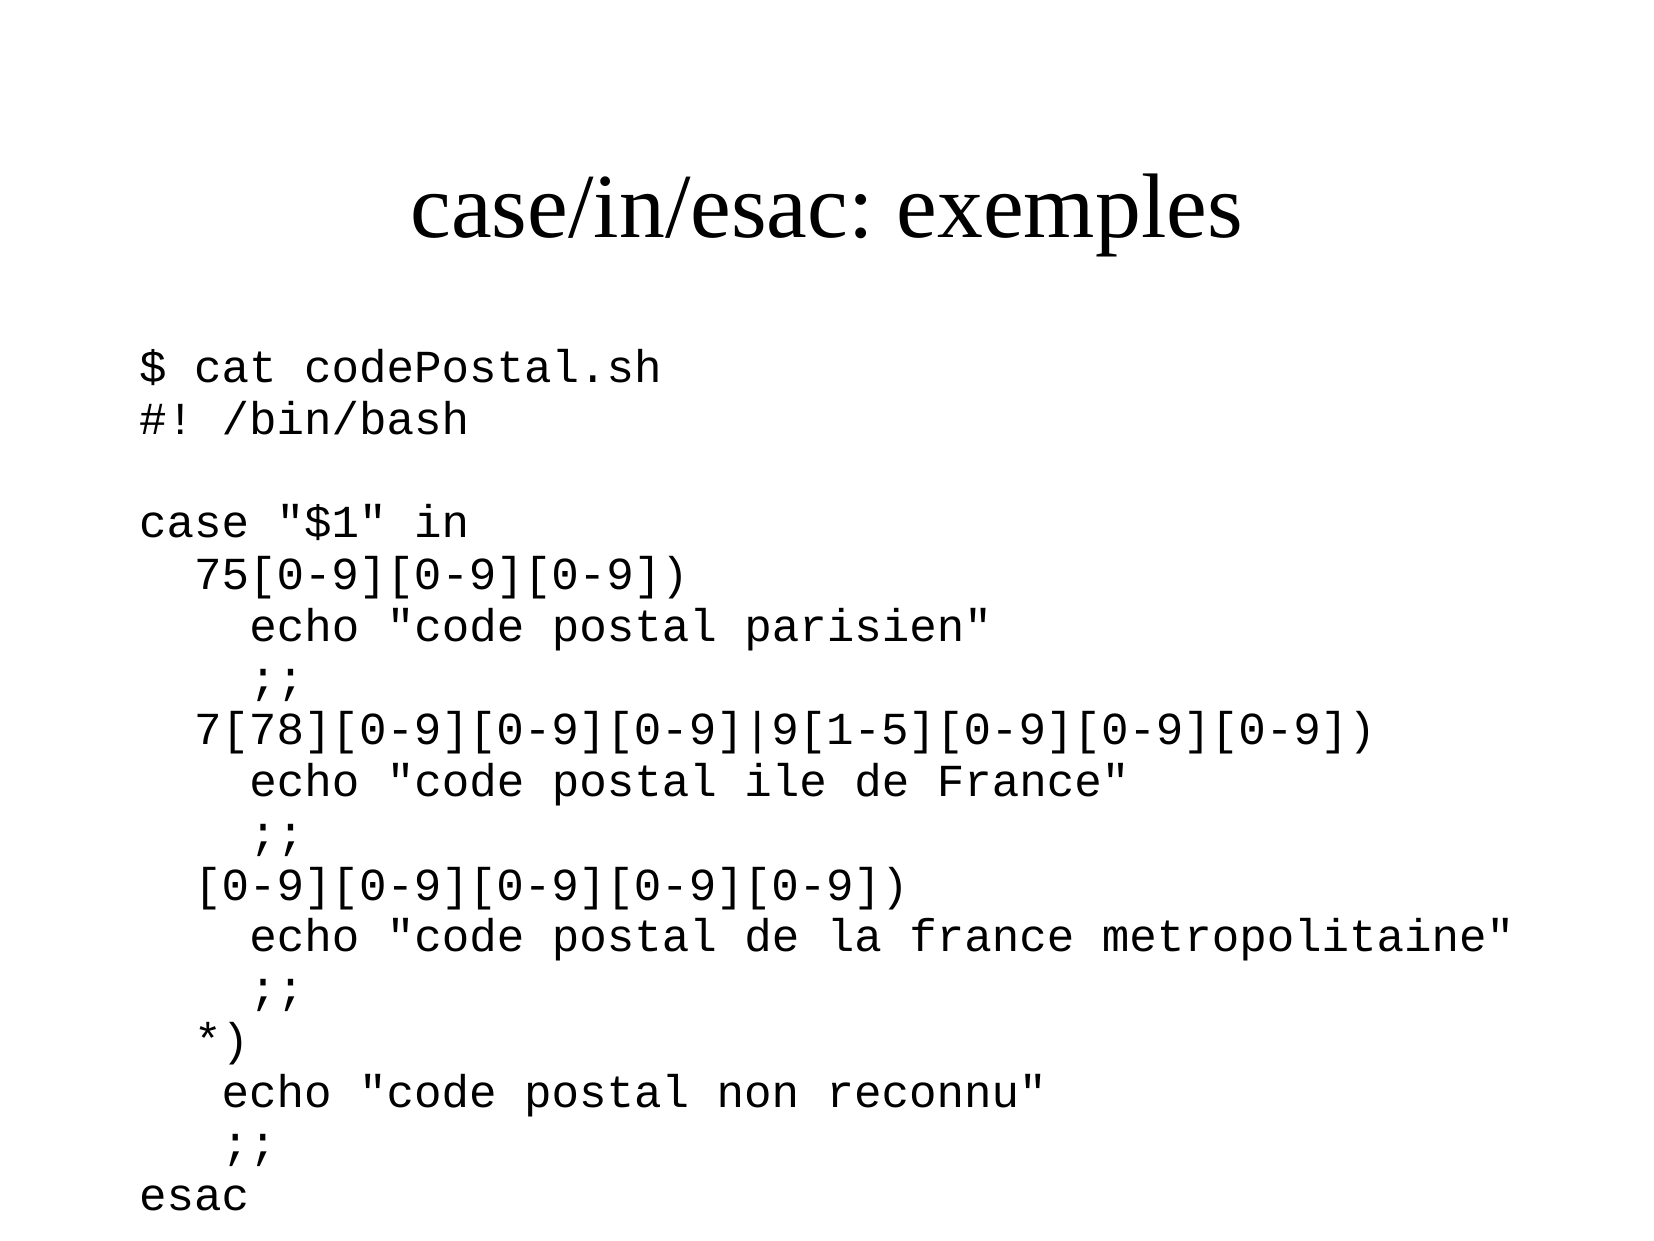

# case/in/esac: exemples
$ cat codePostal.sh
#! /bin/bash
case "$1" in
 75[0-9][0-9][0-9])
 echo "code postal parisien"
 ;;
 7[78][0-9][0-9][0-9]|9[1-5][0-9][0-9][0-9])
 echo "code postal ile de France"
 ;;
 [0-9][0-9][0-9][0-9][0-9])
 echo "code postal de la france metropolitaine"
 ;;
 *)
 echo "code postal non reconnu"
 ;;
esac